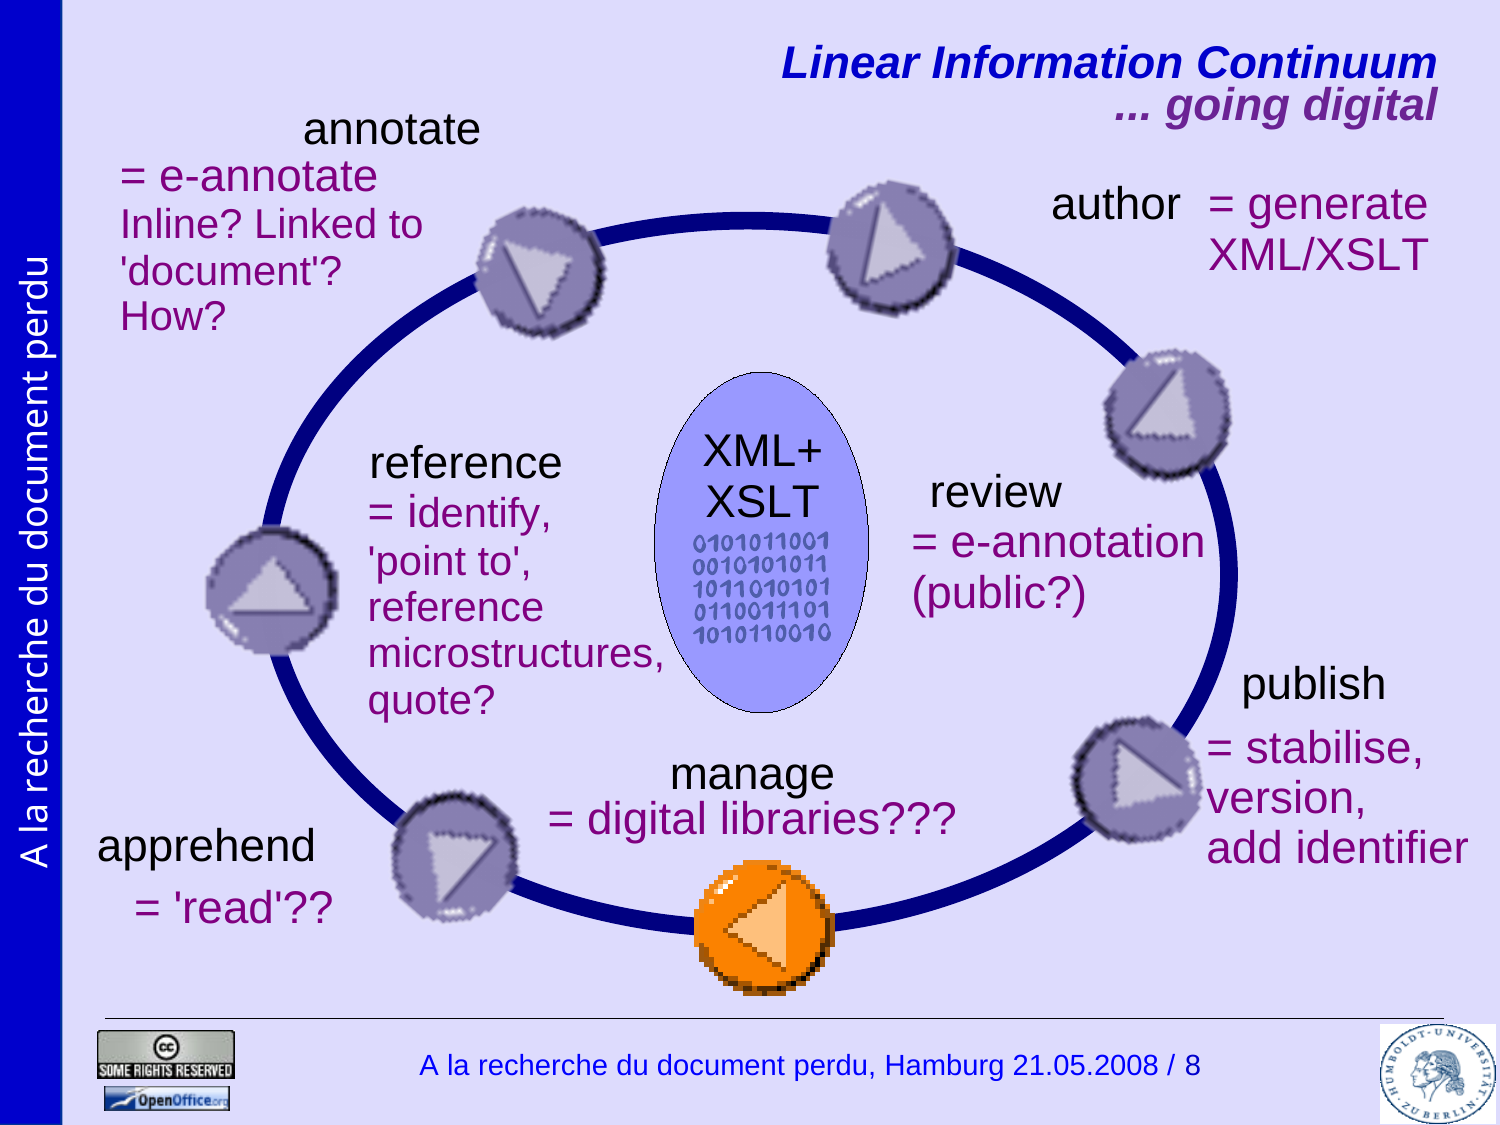

# Linear Information Continuum ... going digital
annotate
= e-annotate
Inline? Linked to
'document'?
How?
author
= generate
XML/XSLT
XML+XSLT
reference
review
= identify,
'point to',
reference
microstructures,
quote?
= e-annotation
(public?)
publish
= stabilise,
version,
add identifier
manage
= digital libraries???
apprehend
= 'read'??